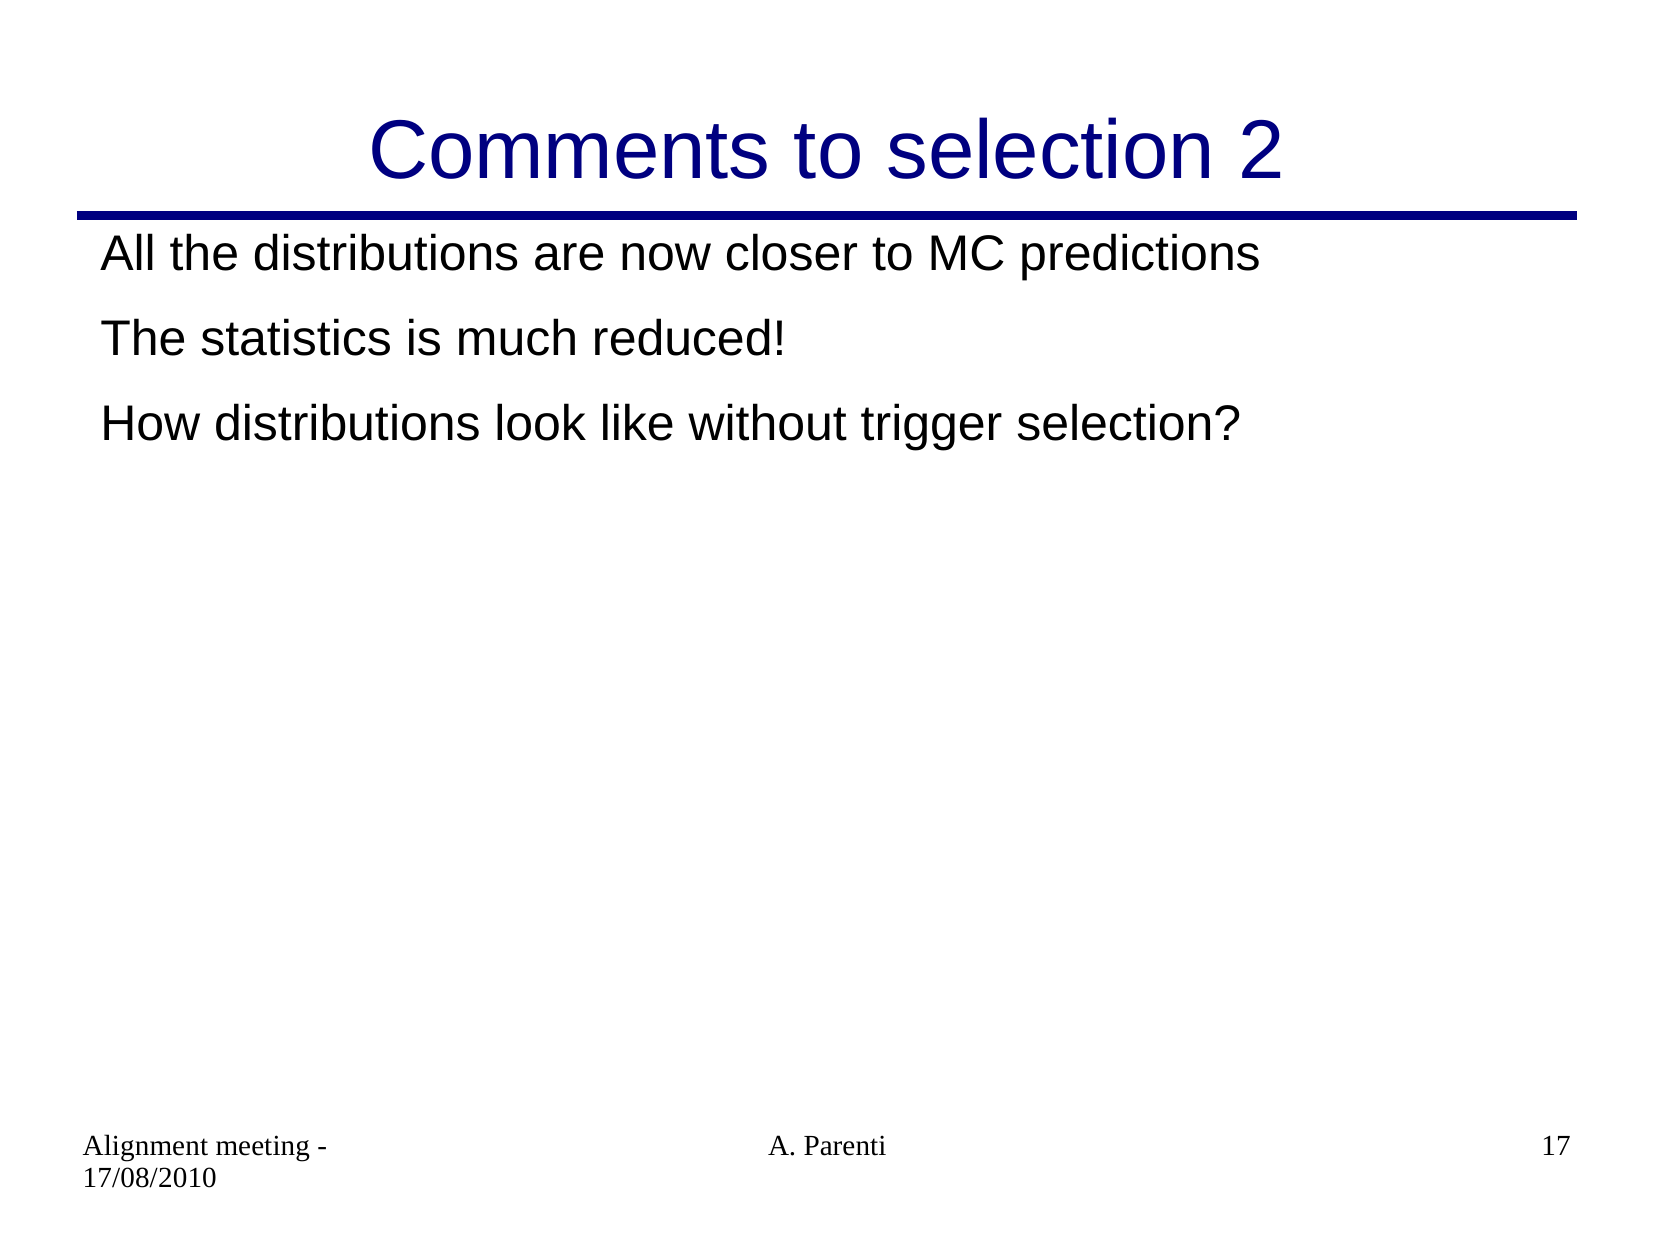

# Comments to selection 2
All the distributions are now closer to MC predictions
The statistics is much reduced!
How distributions look like without trigger selection?
17